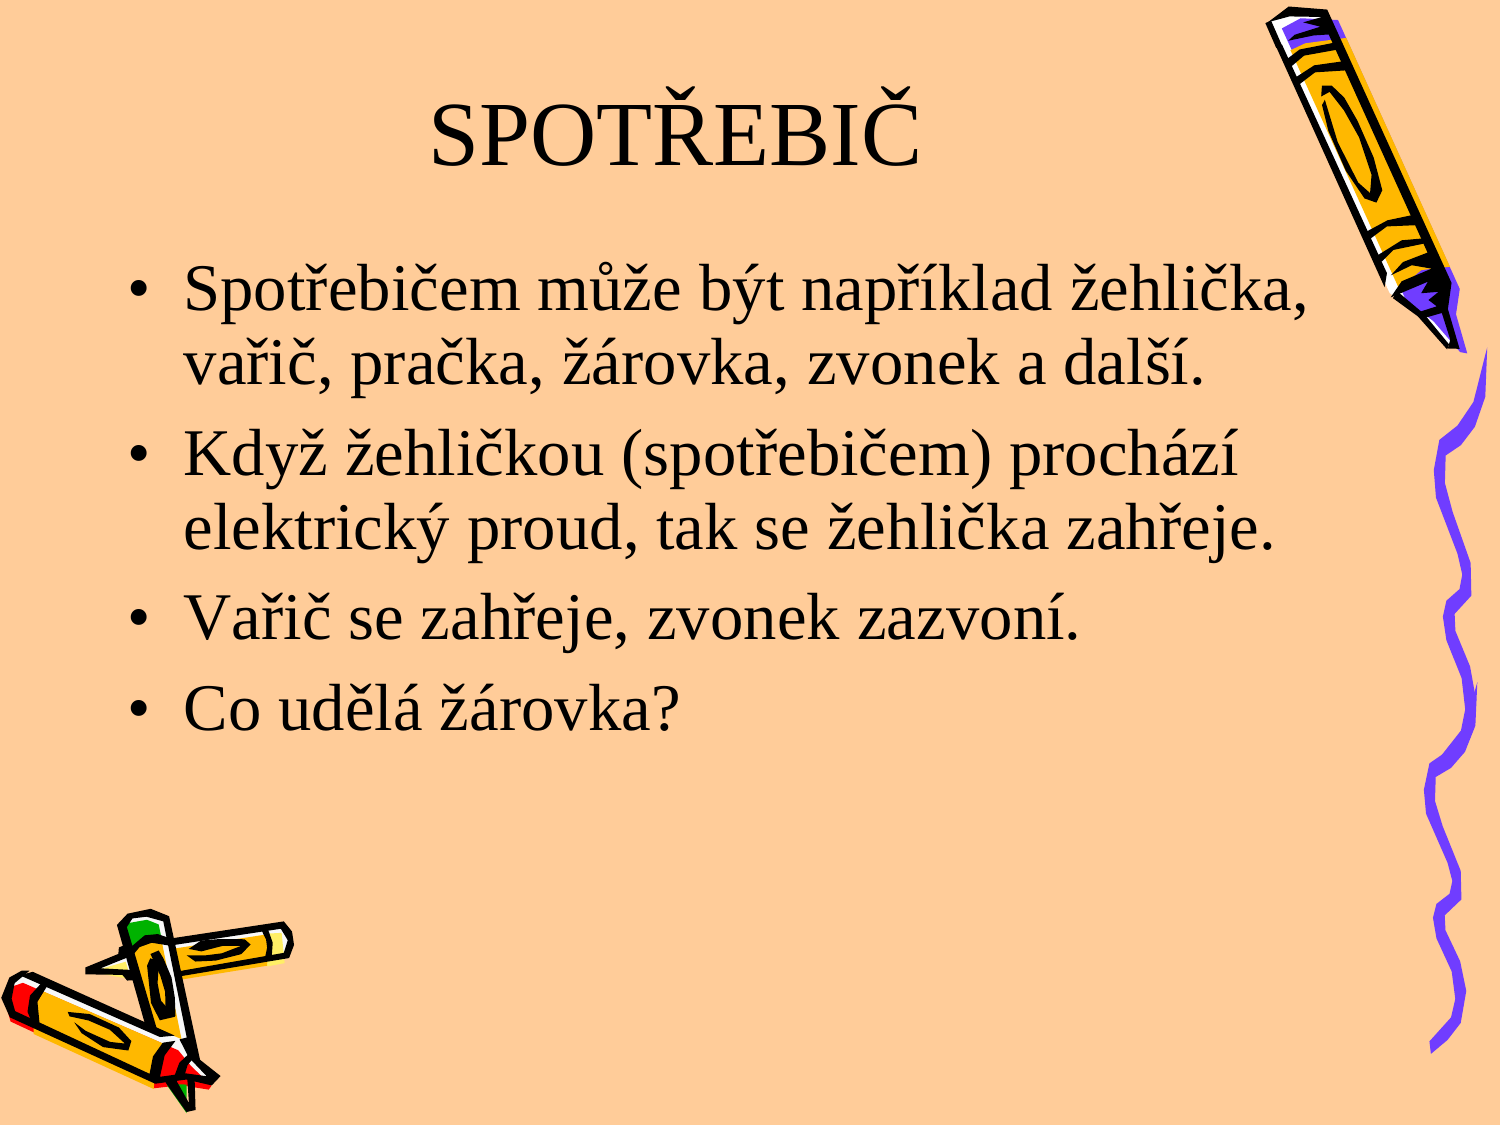

# SPOTŘEBIČ
Spotřebičem může být například žehlička, vařič, pračka, žárovka, zvonek a další.
Když žehličkou (spotřebičem) prochází elektrický proud, tak se žehlička zahřeje.
Vařič se zahřeje, zvonek zazvoní.
Co udělá žárovka?